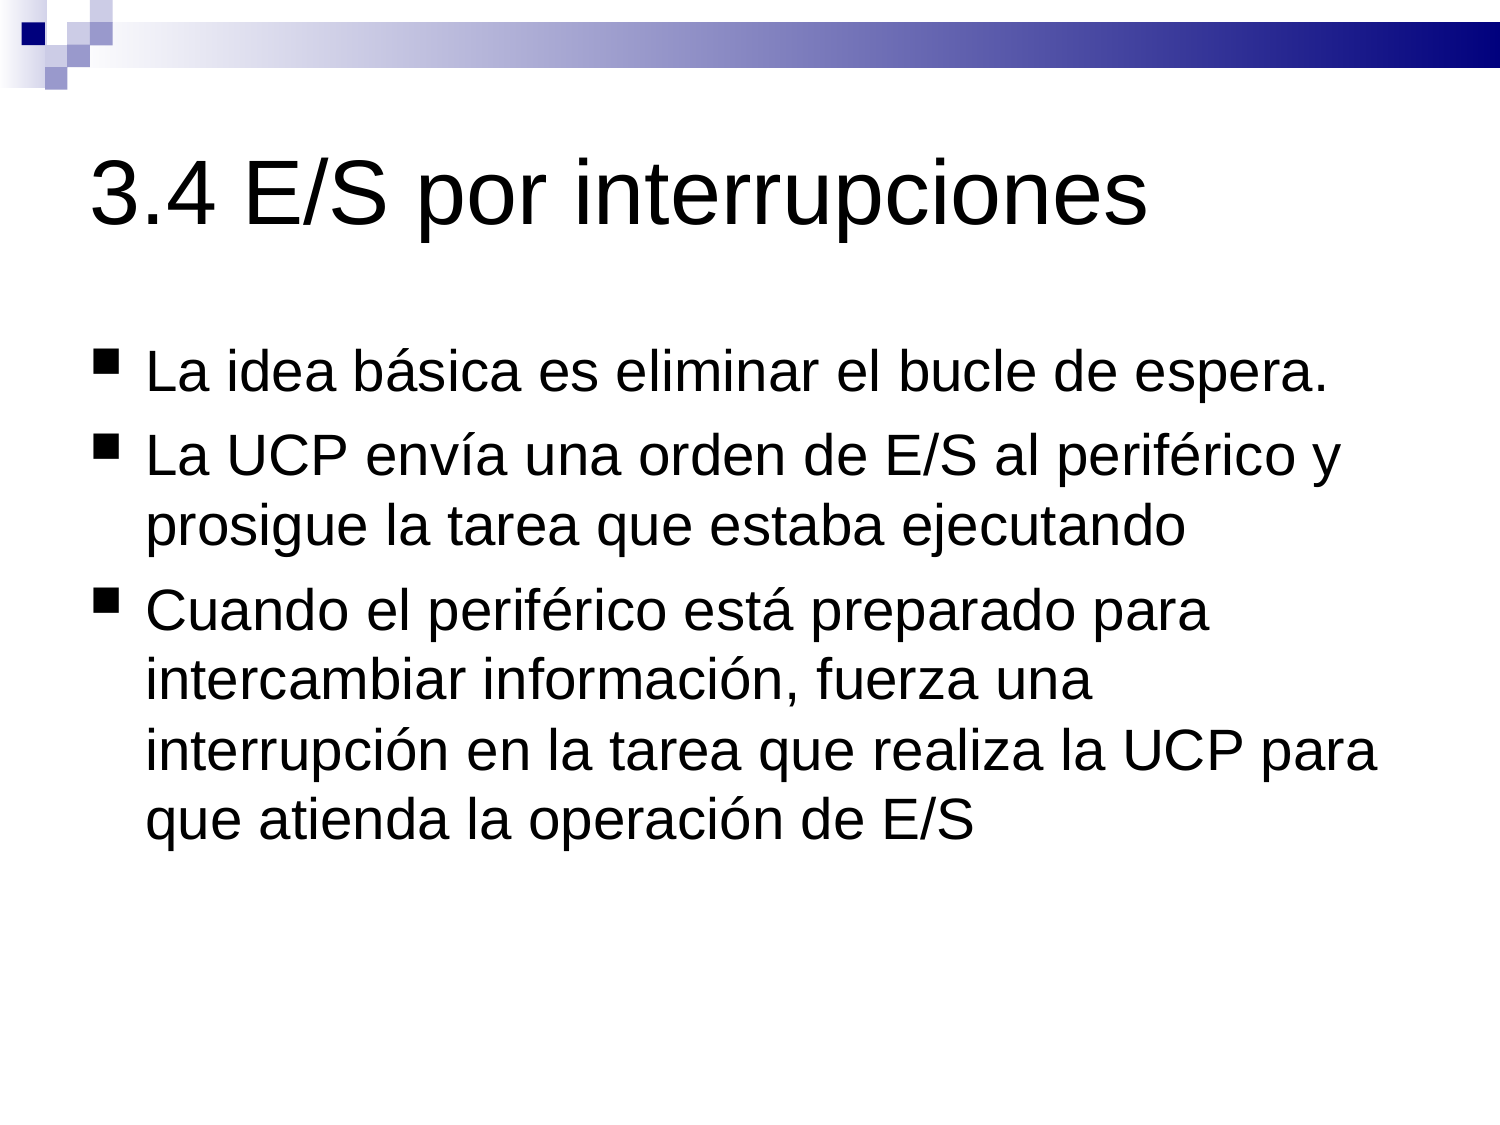

# 3.4 E/S por interrupciones
La idea básica es eliminar el bucle de espera.
La UCP envía una orden de E/S al periférico y prosigue la tarea que estaba ejecutando
Cuando el periférico está preparado para intercambiar información, fuerza una interrupción en la tarea que realiza la UCP para que atienda la operación de E/S